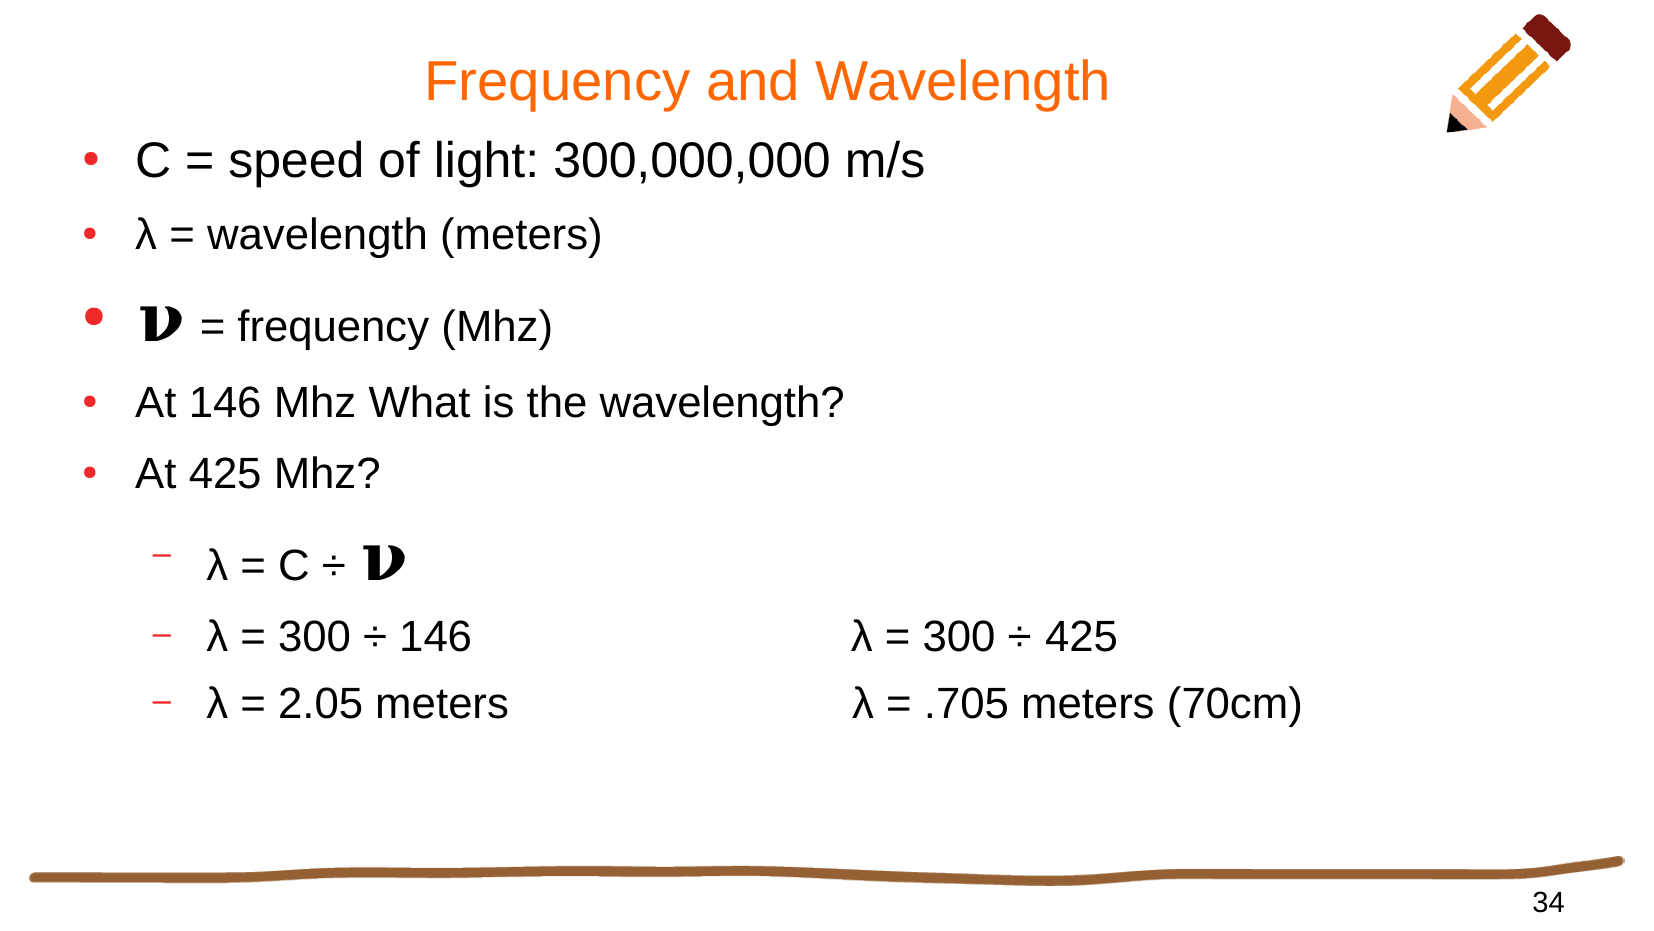

# Frequency and Wavelength
C = speed of light: 300,000,000 m/s
λ = wavelength (meters)
𝛎 = frequency (Mhz)
At 146 Mhz What is the wavelength?
At 425 Mhz?
λ = C ÷ 𝛎
λ = 300 ÷ 146 λ = 300 ÷ 425
λ = 2.05 meters λ = .705 meters (70cm)
34